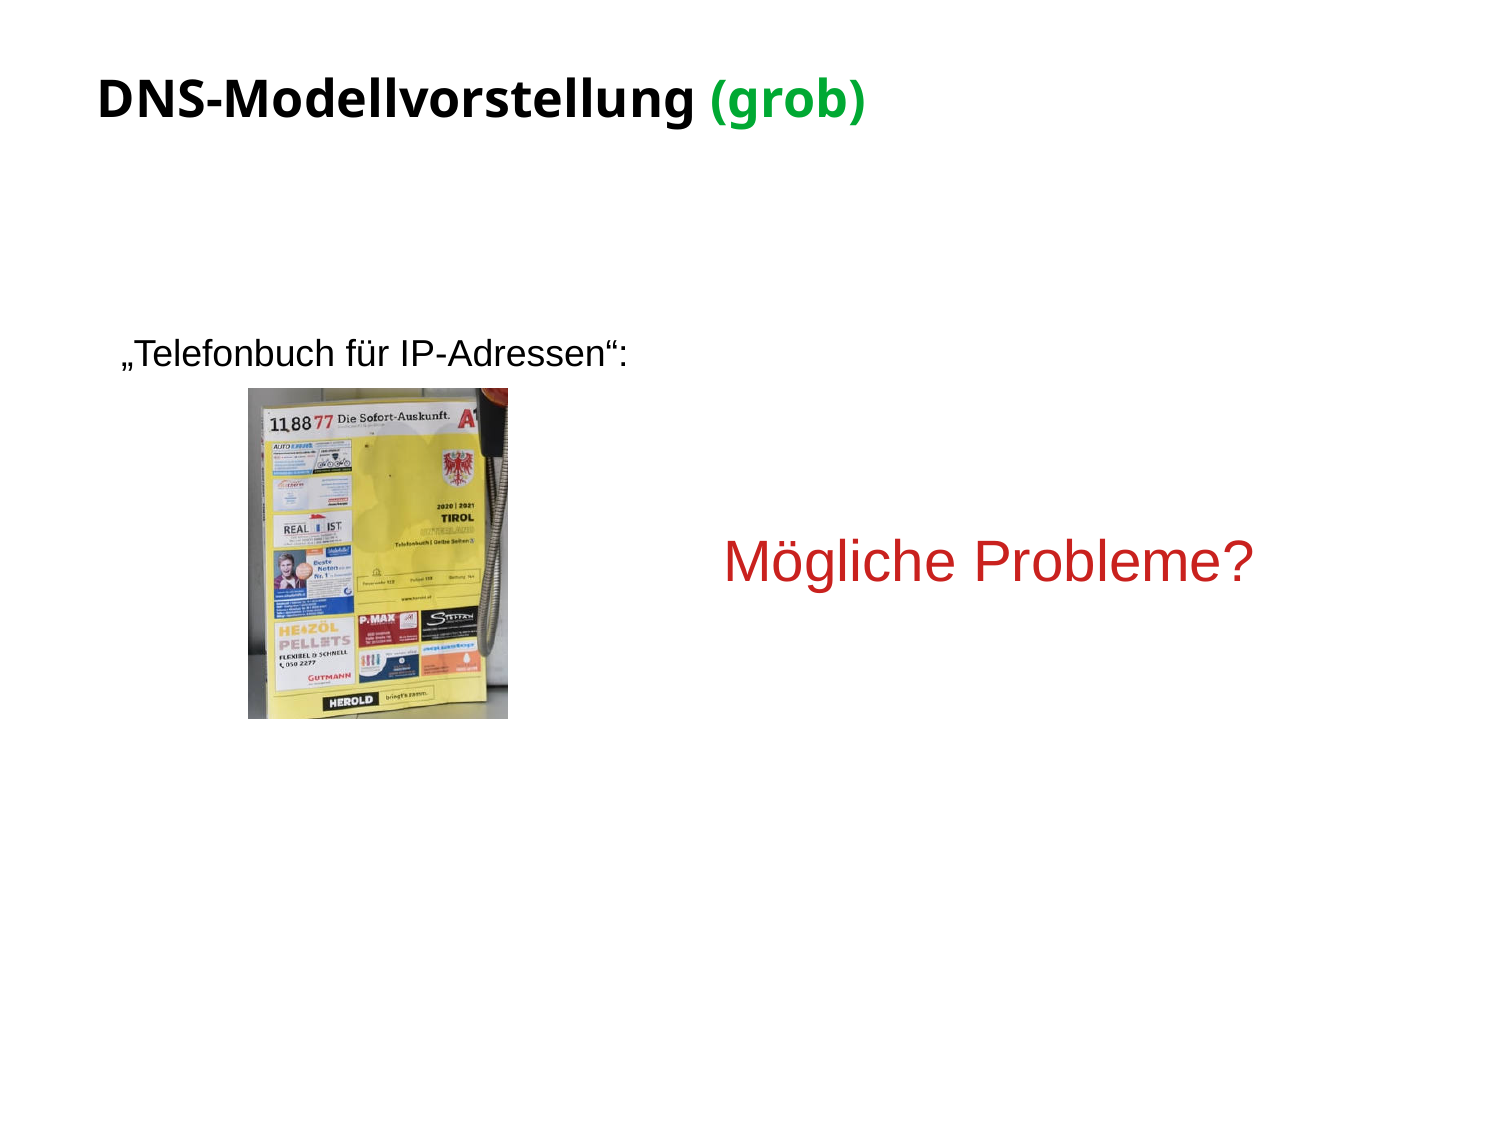

DNS-Modellvorstellung (grob)
„Telefonbuch für IP-Adressen“:
Mögliche Probleme?